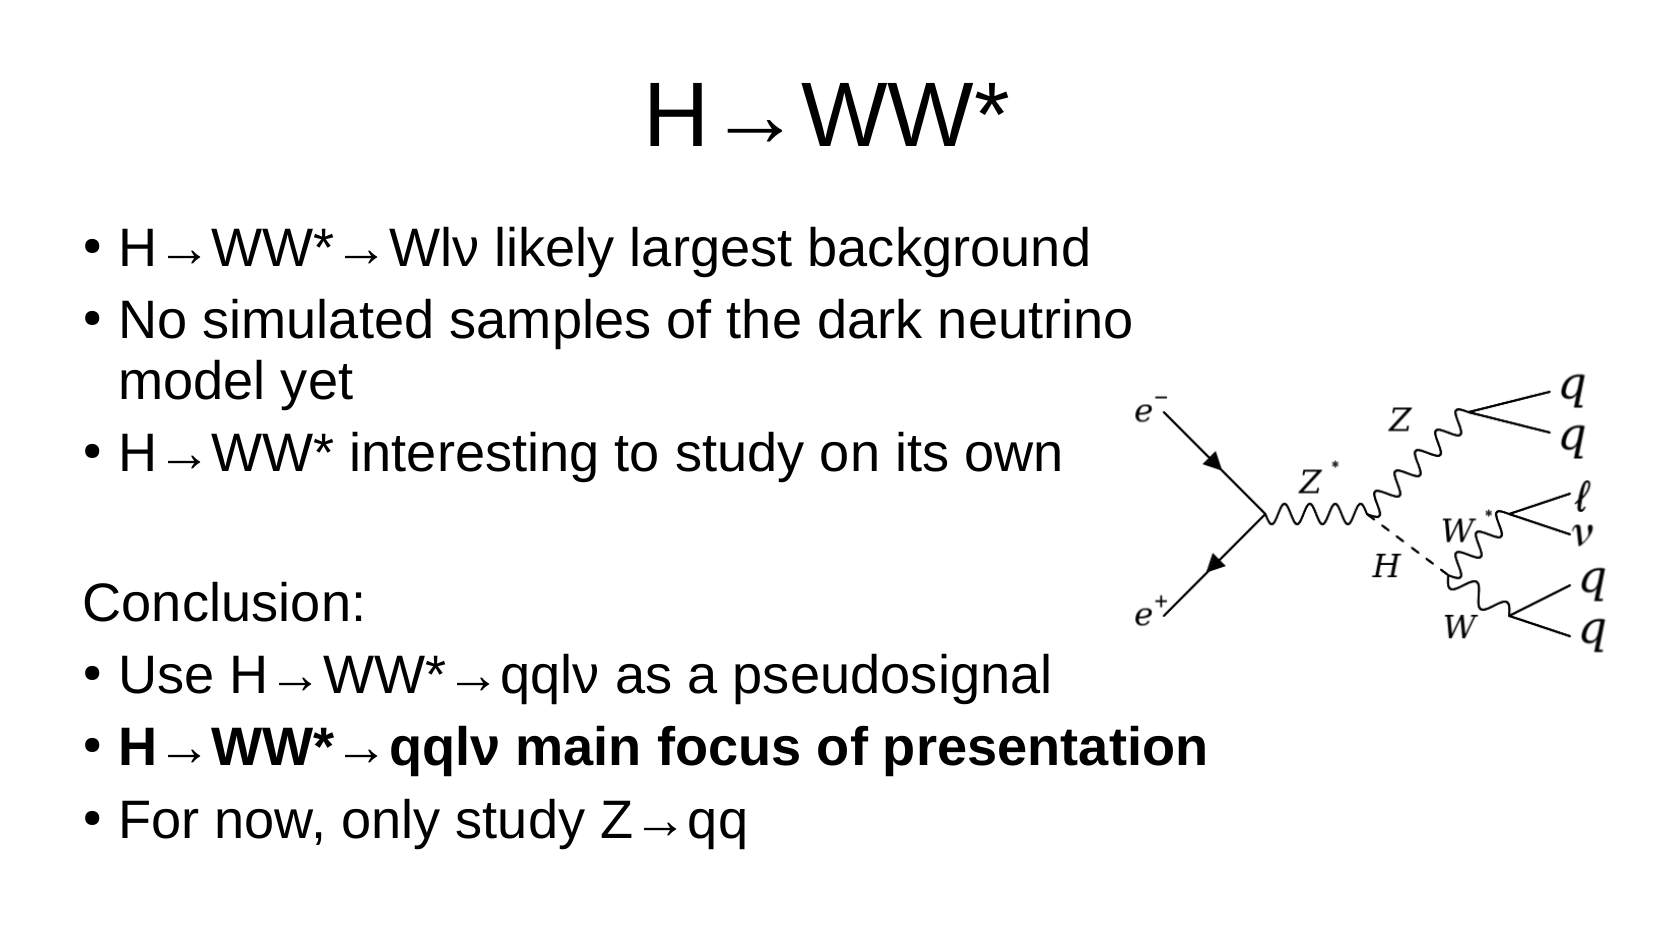

# H→WW*
H→WW*→Wlν likely largest background
No simulated samples of the dark neutrino model yet
H→WW* interesting to study on its own
Conclusion:
Use H→WW*→qqlν as a pseudosignal
H→WW*→qqlν main focus of presentation
For now, only study Z→qq